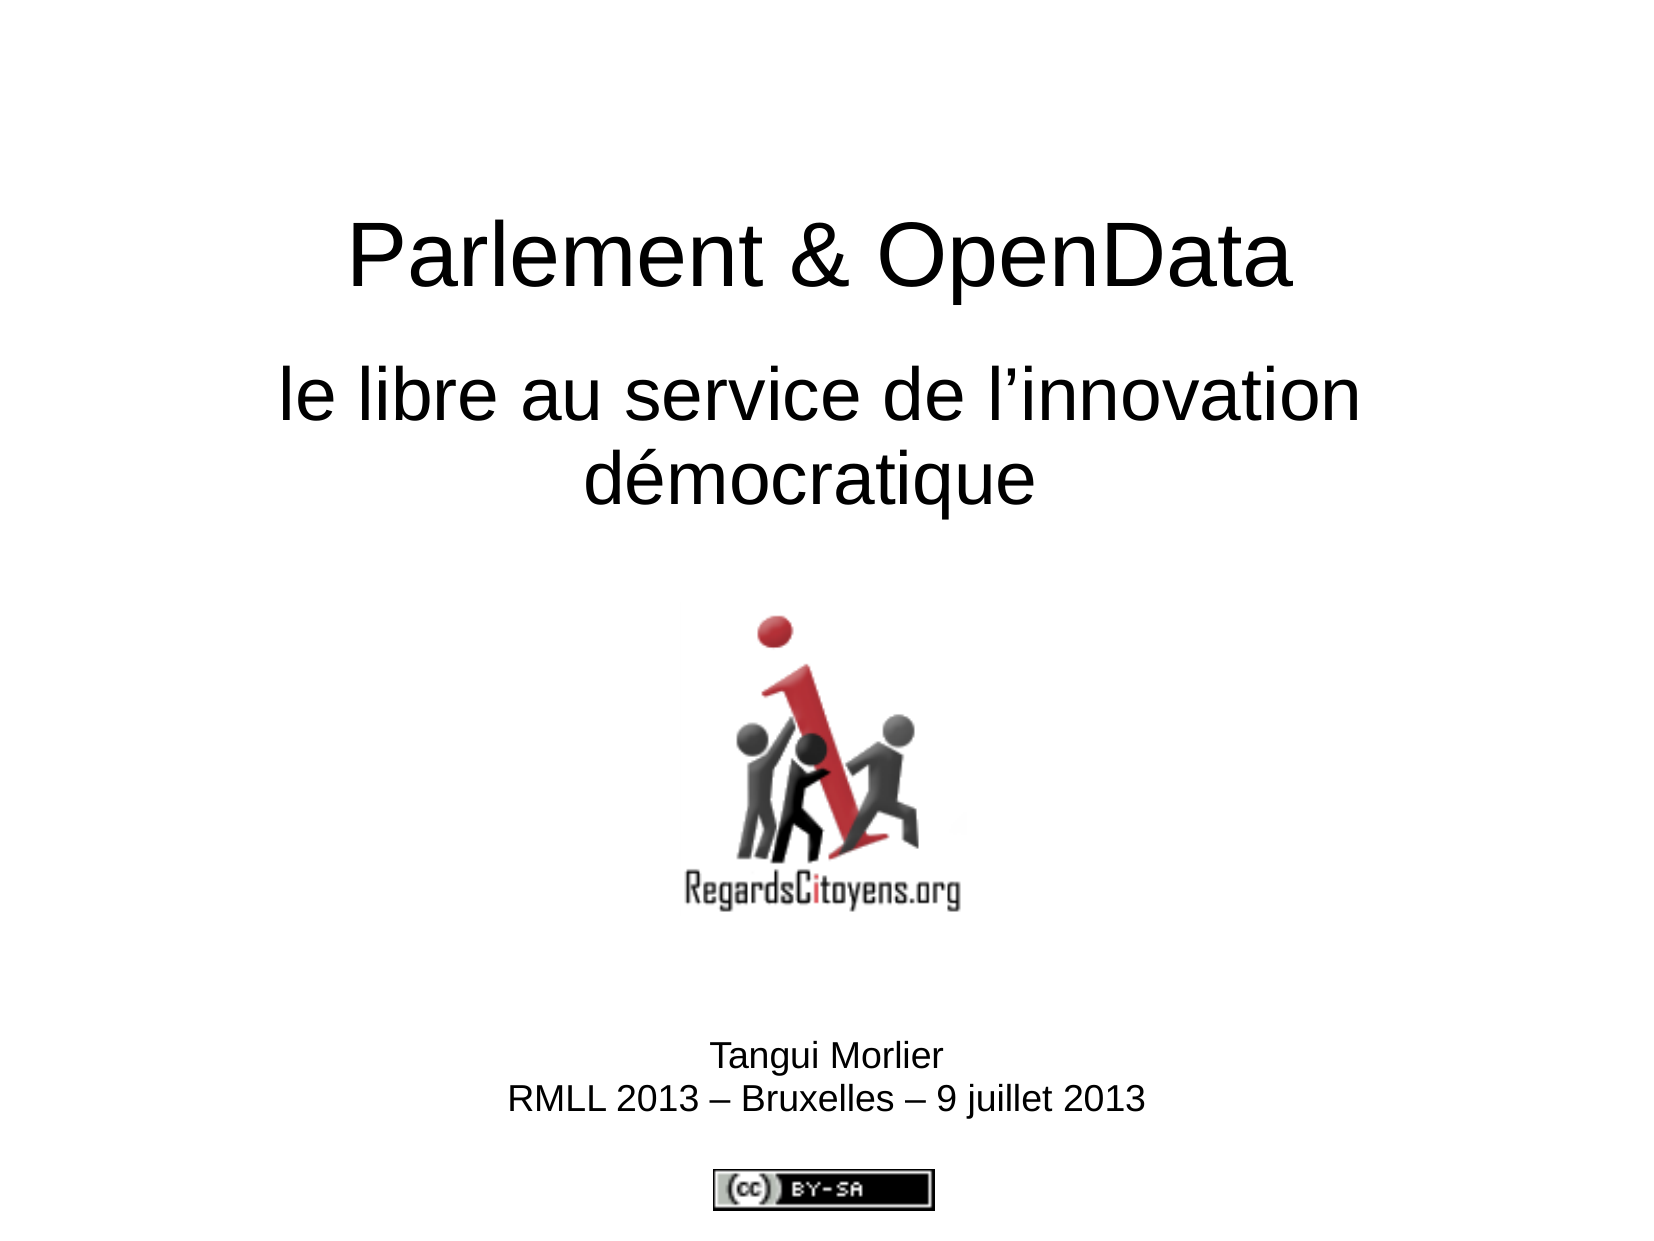

# Parlement & OpenData le libre au service de l’innovation démocratique
Tangui Morlier
RMLL 2013 – Bruxelles – 9 juillet 2013